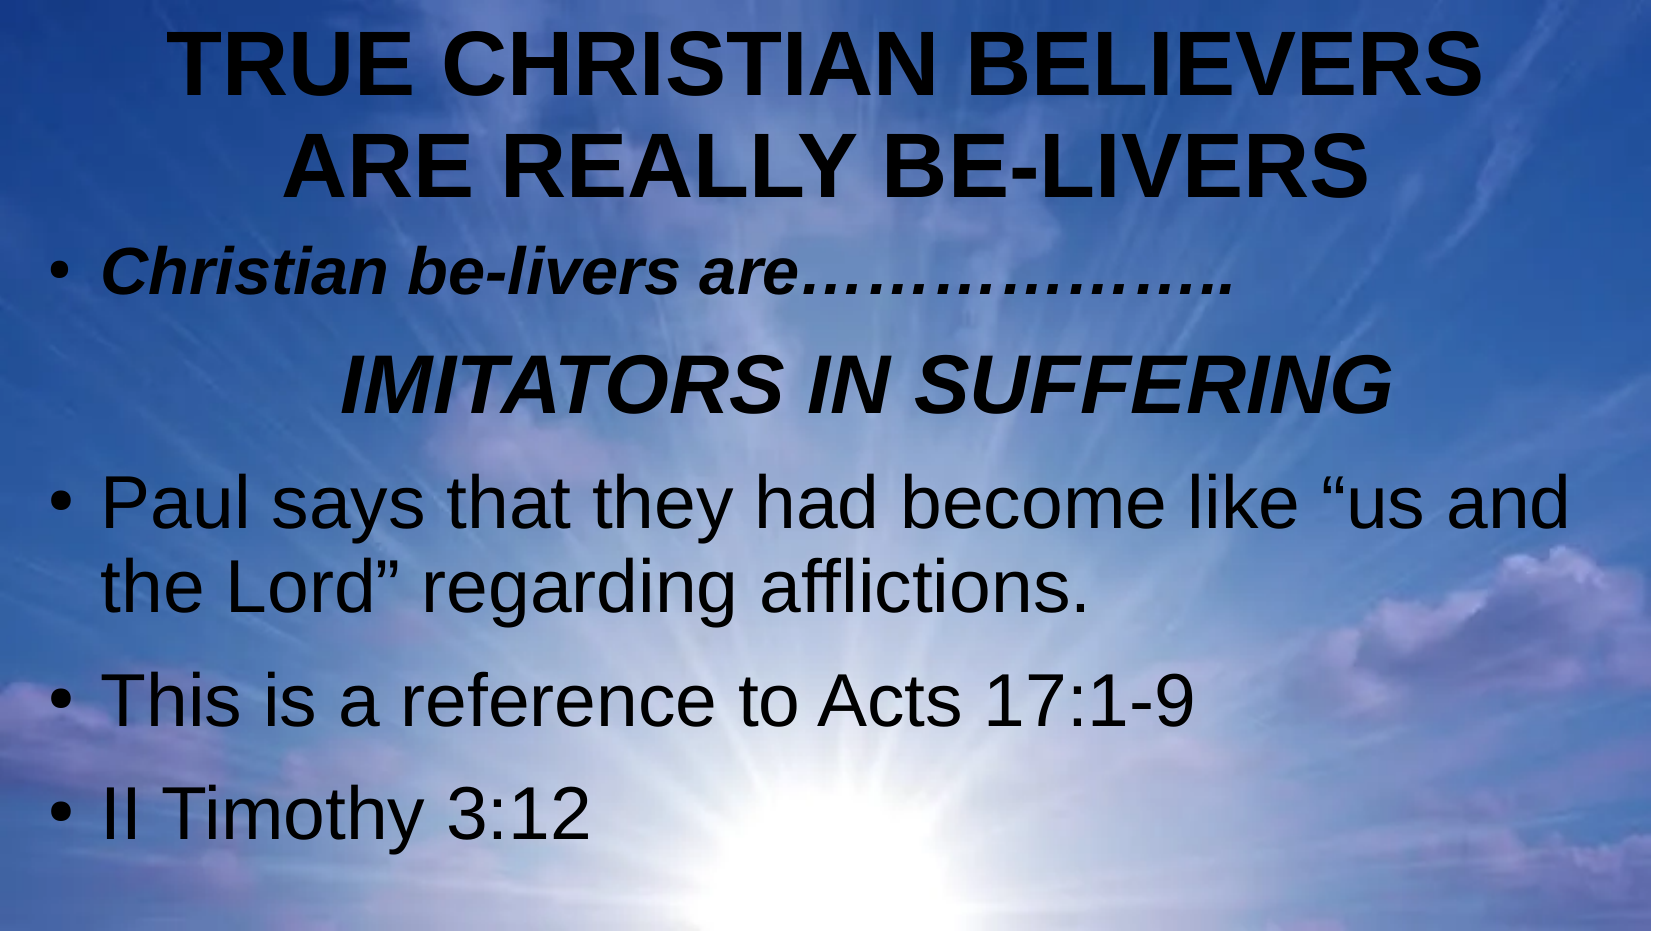

# TRUE CHRISTIAN BELIEVERS ARE REALLY BE-LIVERS
Christian be-livers are………………..
IMITATORS IN SUFFERING
Paul says that they had become like “us and the Lord” regarding afflictions.
This is a reference to Acts 17:1-9
II Timothy 3:12